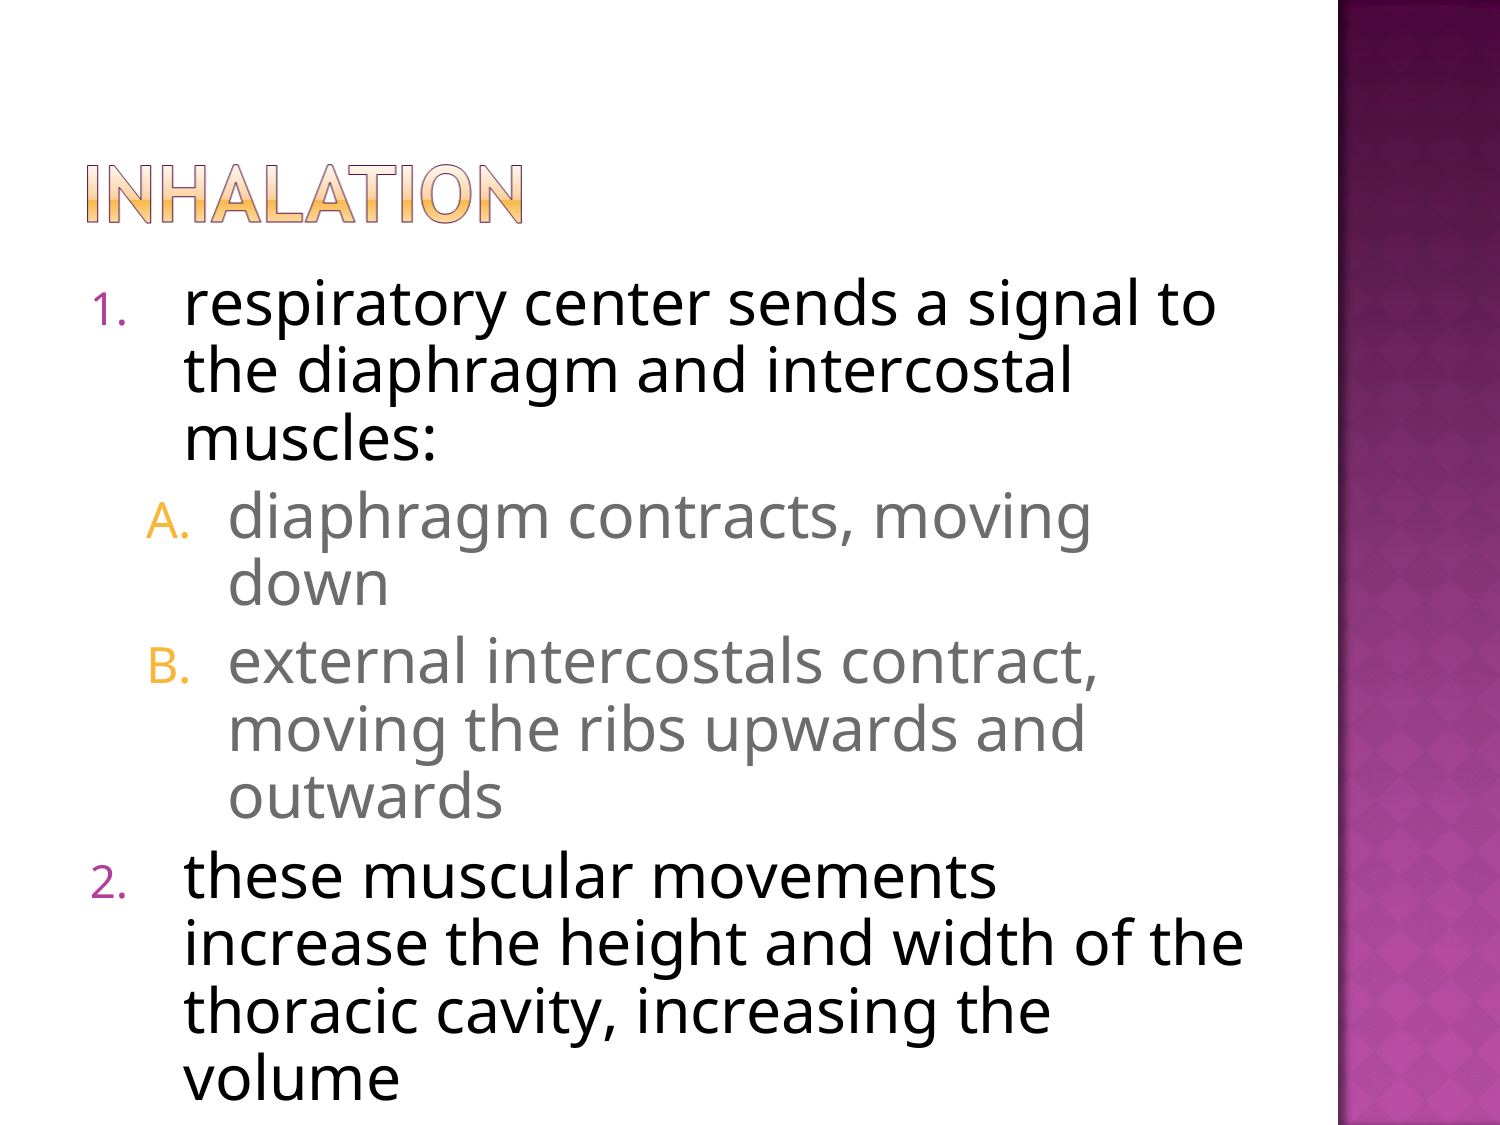

# respiratory center sends a signal to the diaphragm and intercostal muscles:
diaphragm contracts, moving down
external intercostals contract, moving the ribs upwards and outwards
these muscular movements increase the height and width of the thoracic cavity, increasing the volume